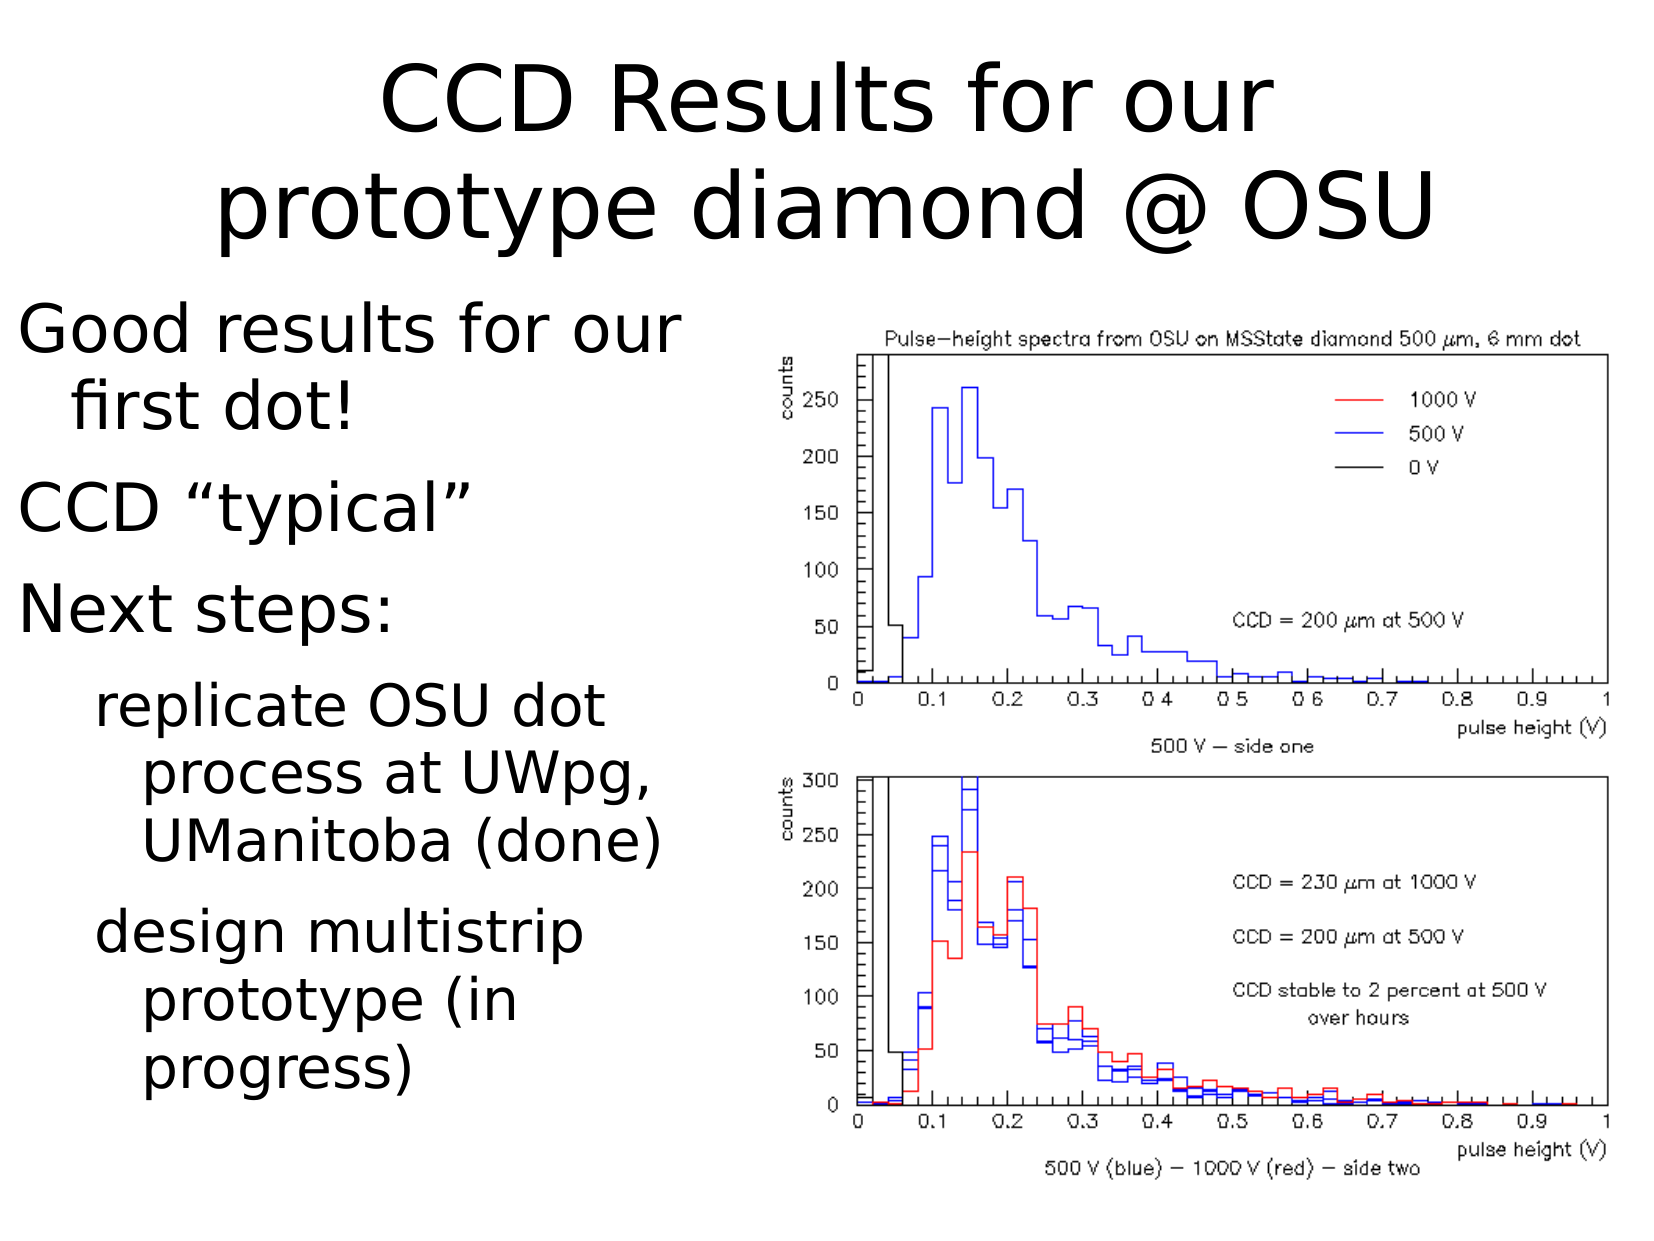

# CCD Results for our prototype diamond @ OSU
Good results for our first dot!
CCD “typical”
Next steps:
replicate OSU dot process at UWpg, UManitoba (done)
design multistrip prototype (in progress)